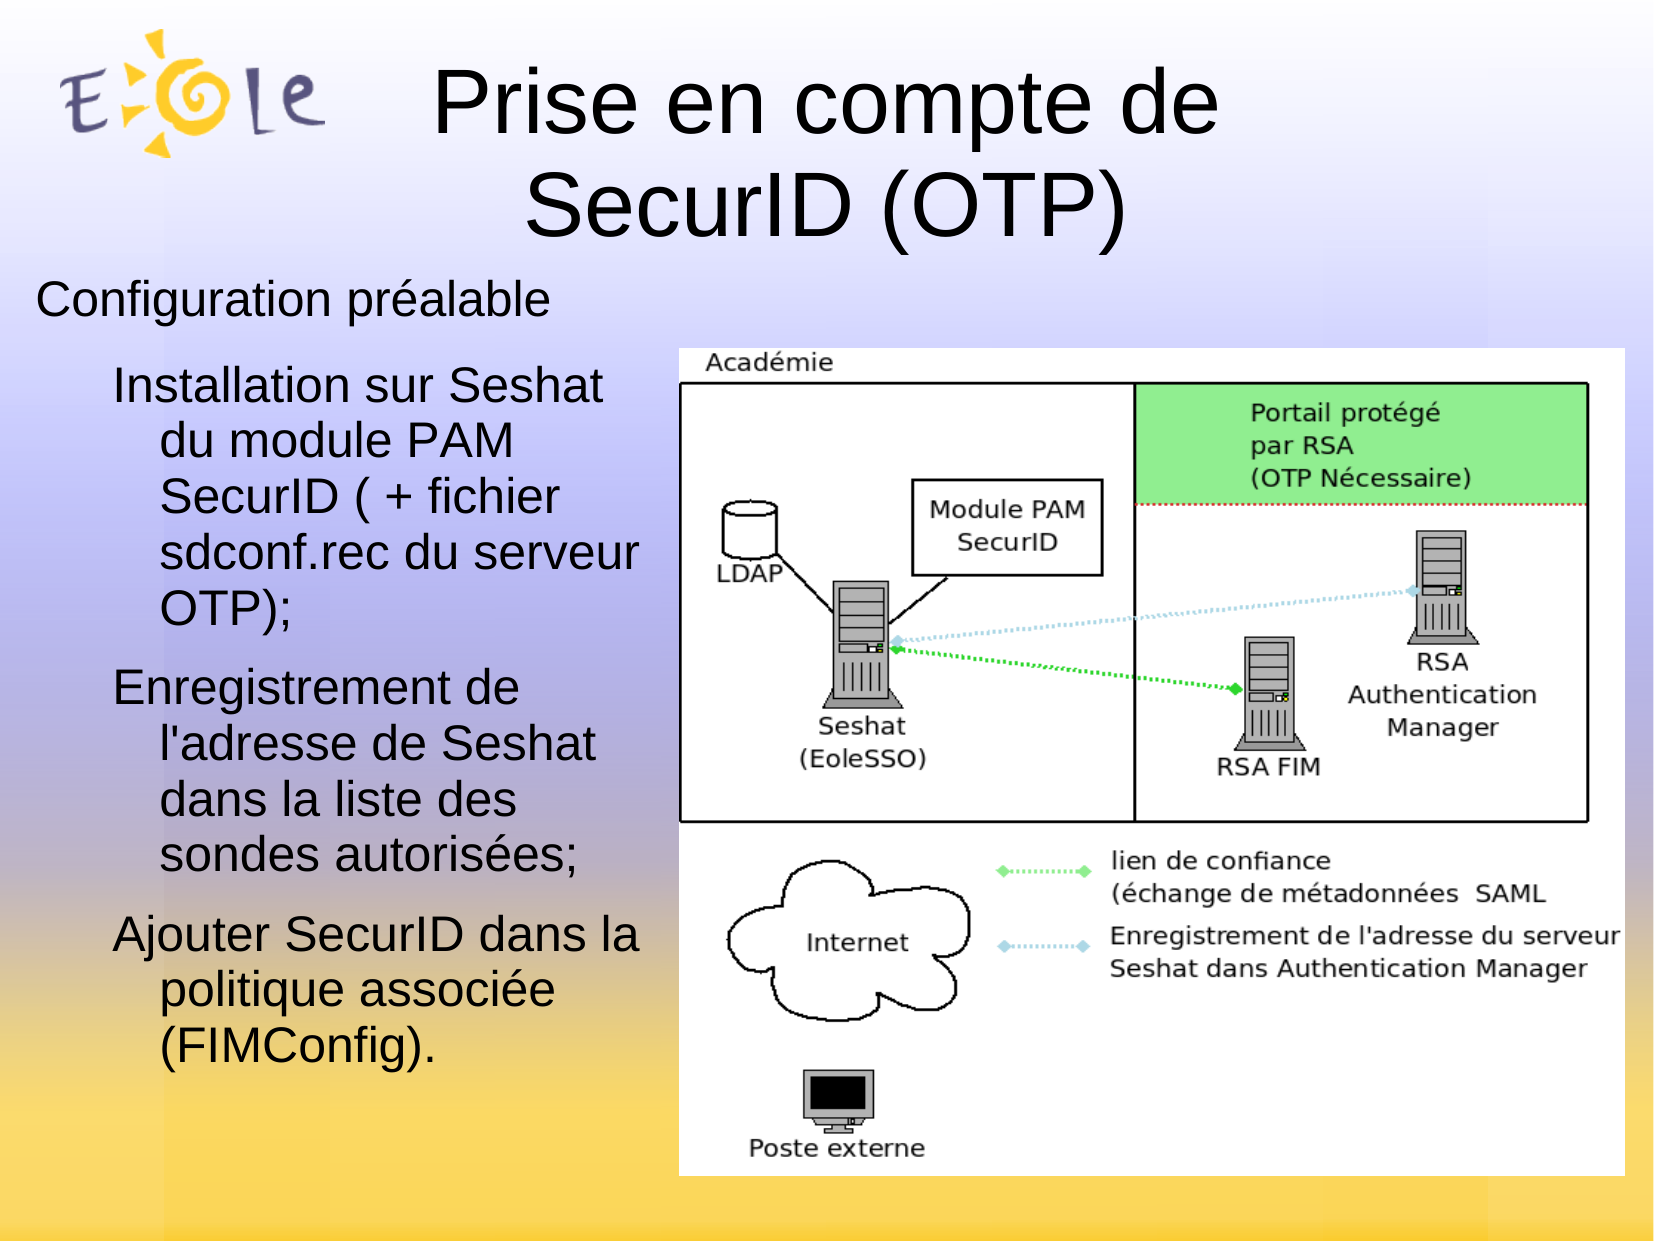

# Prise en compte de SecurID (OTP)
Configuration préalable
Installation sur Seshat du module PAM SecurID ( + fichier sdconf.rec du serveur OTP);
Enregistrement de l'adresse de Seshat dans la liste des sondes autorisées;
Ajouter SecurID dans la politique associée (FIMConfig).